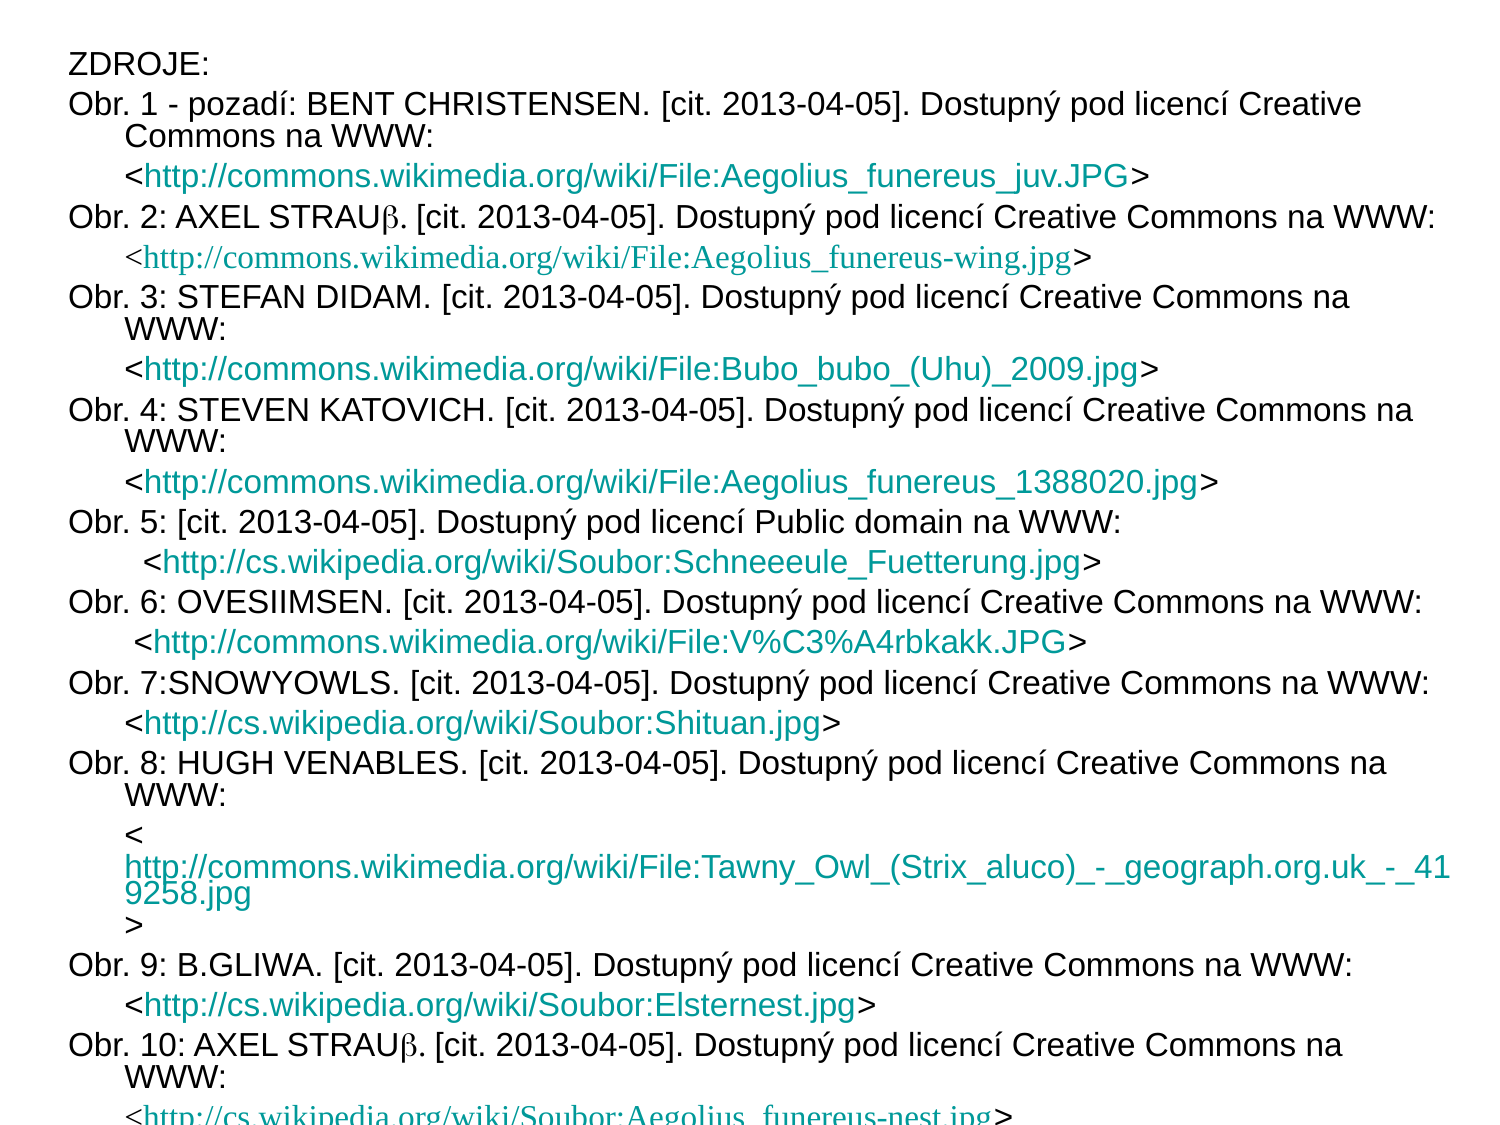

# ZDROJE:
Obr. 1 - pozadí: BENT CHRISTENSEN. [cit. 2013-04-05]. Dostupný pod licencí Creative Commons na WWW:
	<http://commons.wikimedia.org/wiki/File:Aegolius_funereus_juv.JPG>
Obr. 2: AXEL STRAU. [cit. 2013-04-05]. Dostupný pod licencí Creative Commons na WWW:
	<http://commons.wikimedia.org/wiki/File:Aegolius_funereus-wing.jpg>
Obr. 3: STEFAN DIDAM. [cit. 2013-04-05]. Dostupný pod licencí Creative Commons na WWW:
	<http://commons.wikimedia.org/wiki/File:Bubo_bubo_(Uhu)_2009.jpg>
Obr. 4: STEVEN KATOVICH. [cit. 2013-04-05]. Dostupný pod licencí Creative Commons na WWW:
	<http://commons.wikimedia.org/wiki/File:Aegolius_funereus_1388020.jpg>
Obr. 5: [cit. 2013-04-05]. Dostupný pod licencí Public domain na WWW:
	 <http://cs.wikipedia.org/wiki/Soubor:Schneeeule_Fuetterung.jpg>
Obr. 6: OVESIIMSEN. [cit. 2013-04-05]. Dostupný pod licencí Creative Commons na WWW:
	 <http://commons.wikimedia.org/wiki/File:V%C3%A4rbkakk.JPG>
Obr. 7:SNOWYOWLS. [cit. 2013-04-05]. Dostupný pod licencí Creative Commons na WWW:
	<http://cs.wikipedia.org/wiki/Soubor:Shituan.jpg>
Obr. 8: HUGH VENABLES. [cit. 2013-04-05]. Dostupný pod licencí Creative Commons na WWW:
	<http://commons.wikimedia.org/wiki/File:Tawny_Owl_(Strix_aluco)_-_geograph.org.uk_-_419258.jpg>
Obr. 9: B.GLIWA. [cit. 2013-04-05]. Dostupný pod licencí Creative Commons na WWW:
	<http://cs.wikipedia.org/wiki/Soubor:Elsternest.jpg>
Obr. 10: AXEL STRAU. [cit. 2013-04-05]. Dostupný pod licencí Creative Commons na WWW:
	<http://cs.wikipedia.org/wiki/Soubor:Aegolius_funereus-nest.jpg>